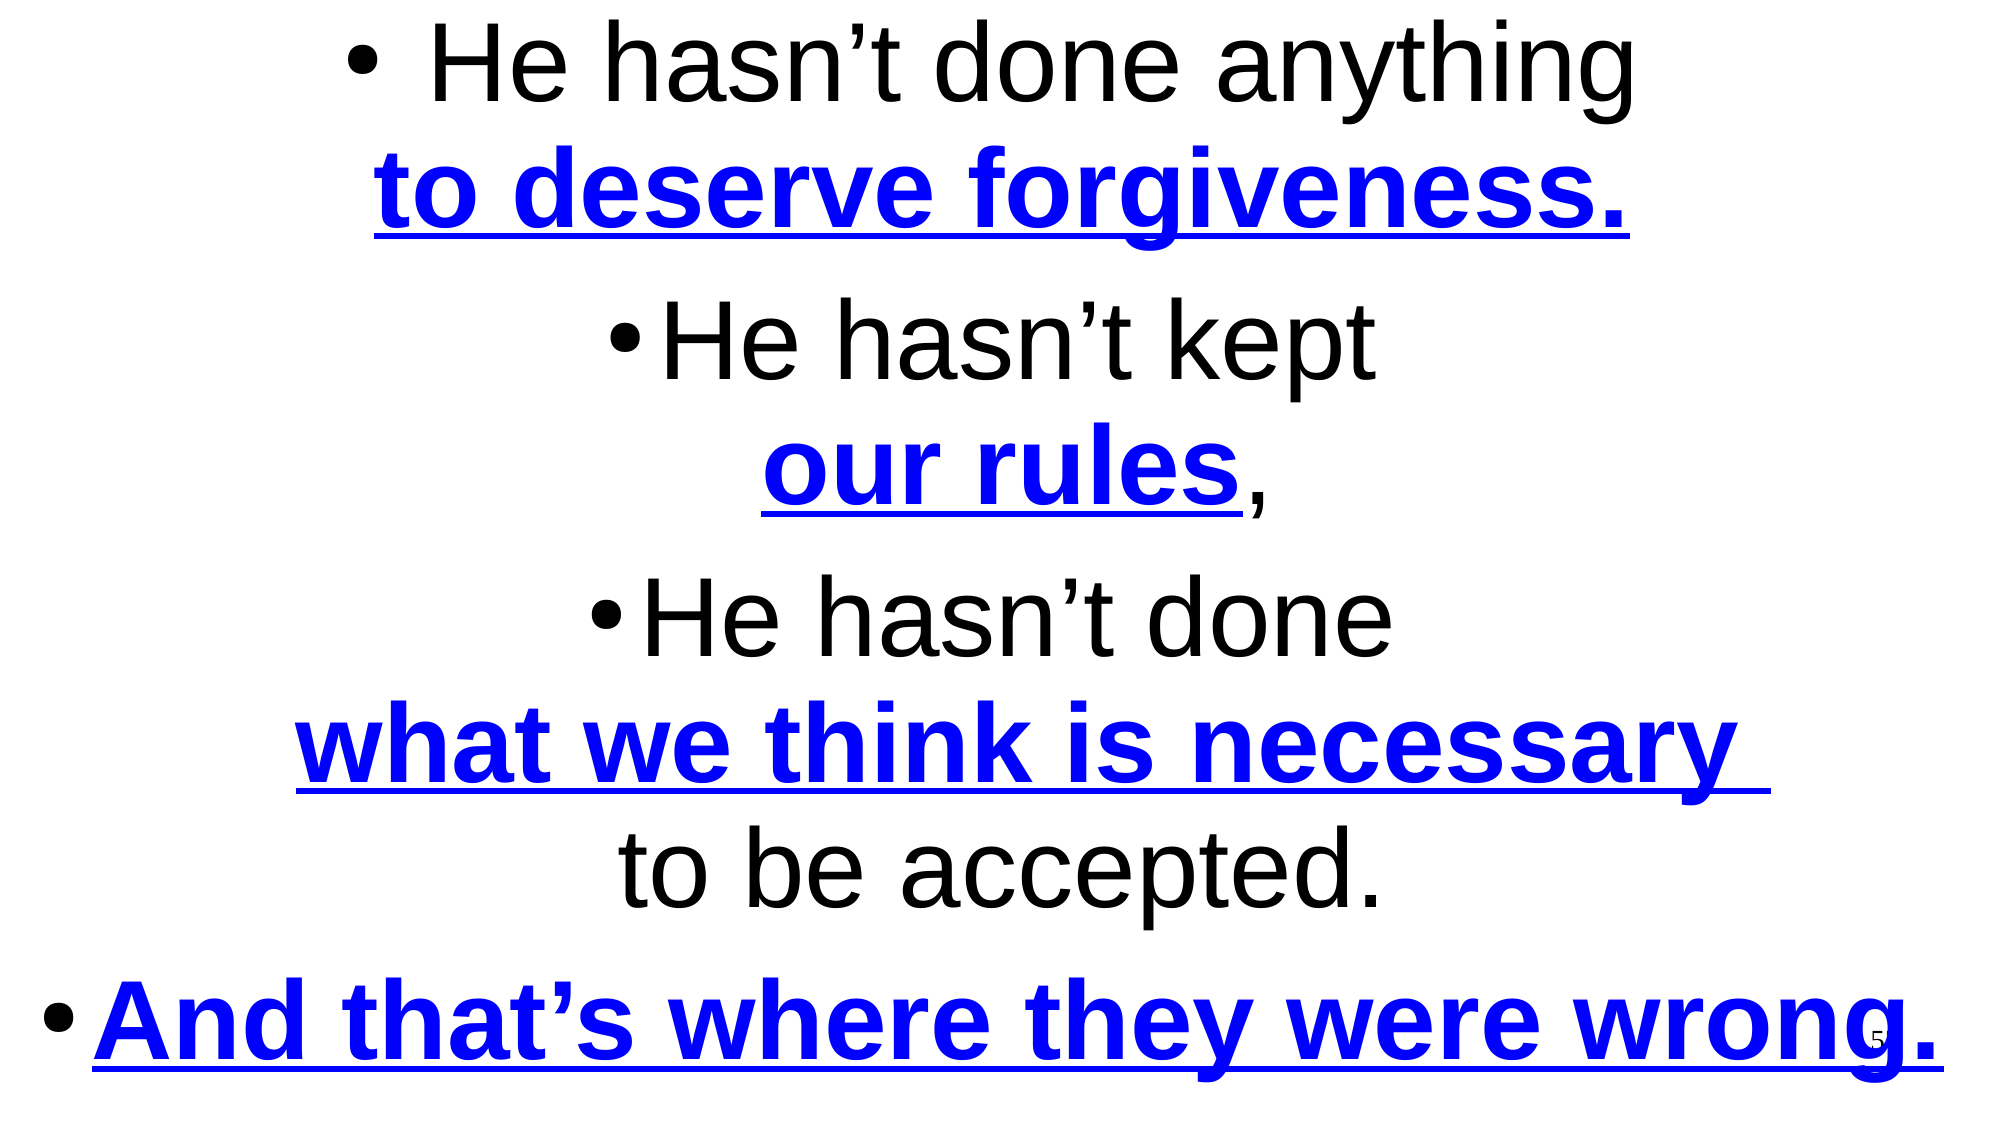

# He hasn’t done anything to deserve forgiveness.
He hasn’t kept
our rules,
He hasn’t done
what we think is necessary
to be accepted.
And that’s where they were wrong.
57